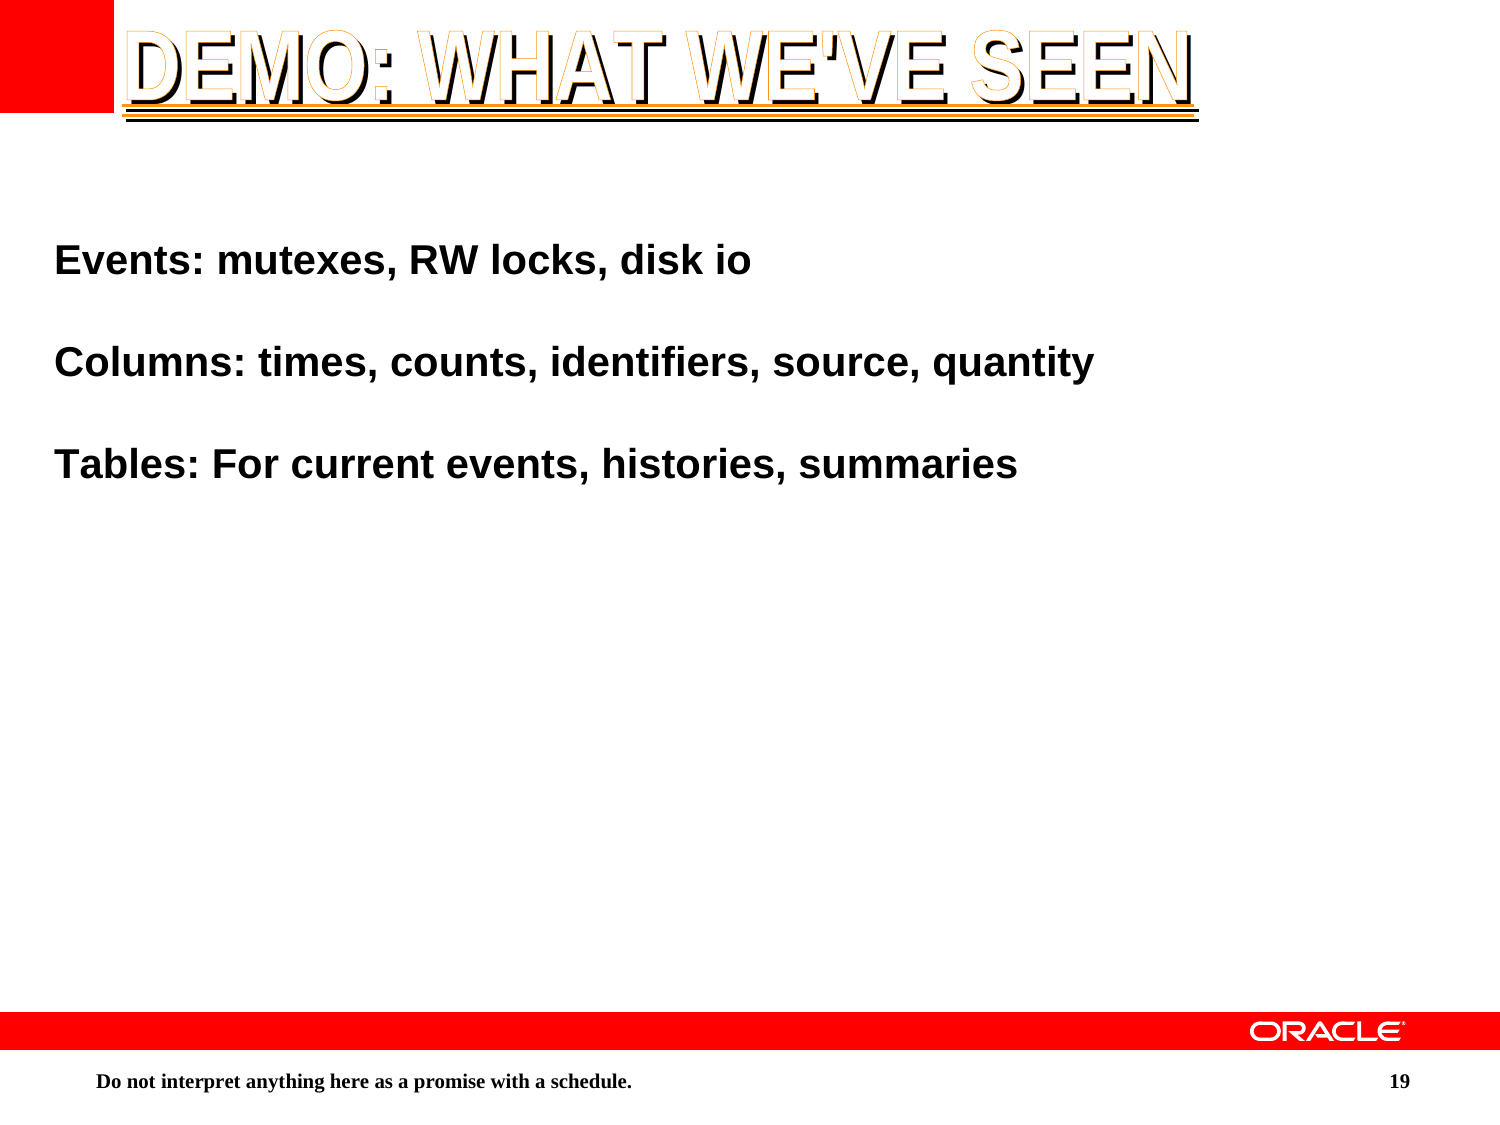

DEMO: WHAT WE'VE SEEN
Events: mutexes, RW locks, disk io
Columns: times, counts, identifiers, source, quantity
Tables: For current events, histories, summaries